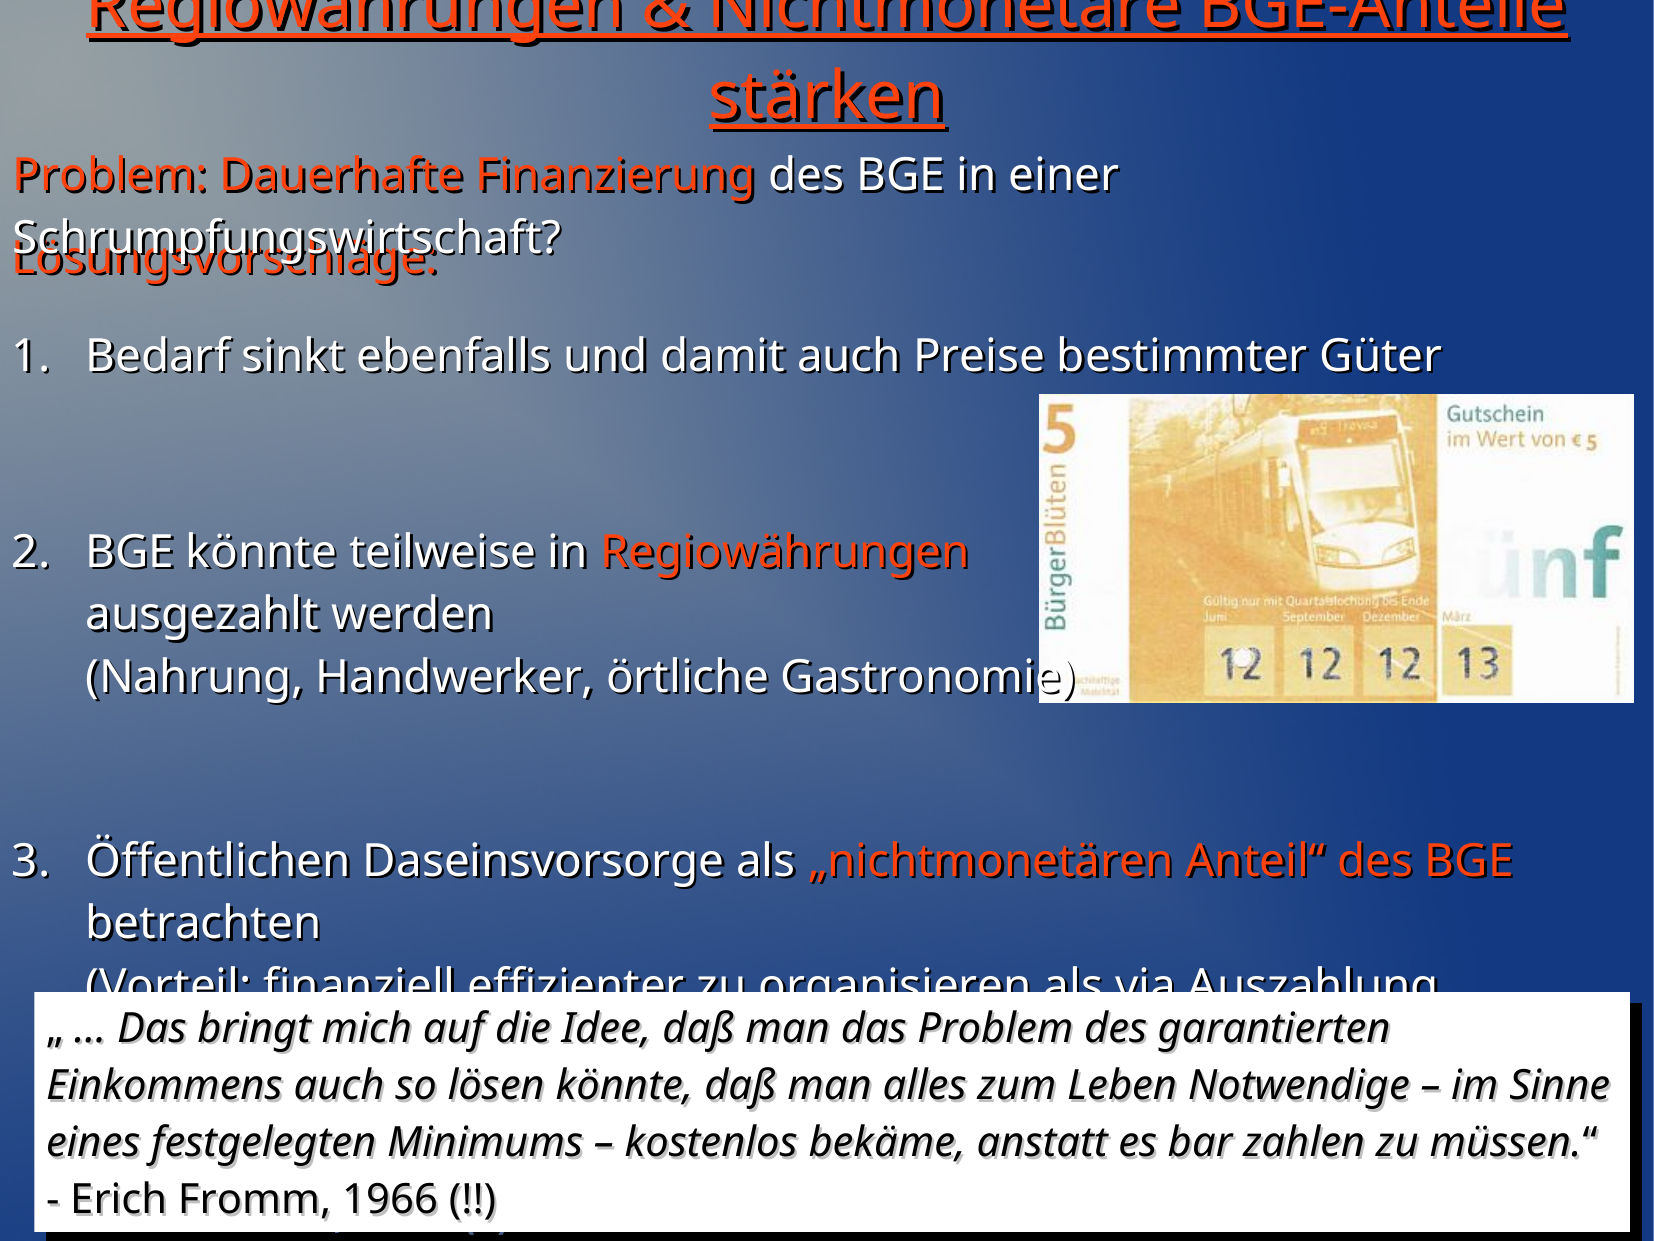

# Regiowährungen & Nichtmonetäre BGE-Anteile stärken
Problem: Dauerhafte Finanzierung des BGE in einer Schrumpfungswirtschaft?
Lösungsvorschläge:
1. 	Bedarf sinkt ebenfalls und damit auch Preise bestimmter Güter
2. 	BGE könnte teilweise in Regiowährungen
	ausgezahlt werden
	(Nahrung, Handwerker, örtliche Gastronomie)
3. 	Öffentlichen Daseinsvorsorge als „nichtmonetären Anteil“ des BGE
	betrachten
	(Vorteil: finanziell effizienter zu organisieren als via Auszahlung
	Beispiel: kostenlose Bildung, ÖPNV, Trinkwasser)
„ ... Das bringt mich auf die Idee, daß man das Problem des garantierten Einkommens auch so lösen könnte, daß man alles zum Leben Notwendige – im Sinne eines festgelegten Minimums – kostenlos bekäme, anstatt es bar zahlen zu müssen.“ - Erich Fromm, 1966 (!!)
Das bedingungslose Grundeinkommen muss als Teil der öffentlichen Daseinsvorsorge in einer bedarfsorientierten Ökonomie gedacht werden. Notwendige Güter und Dienstleistungen müssen verfügbar sein. Davon wird aber ein Teil auch als öffentliche Infrastruktur für die BenutzerInnen kostenlos angeboten werden können. Und das betrifft nicht nur öffentlichen Nahverkehr, Bildung, Verkehrswege und Versorgungsleitungen.